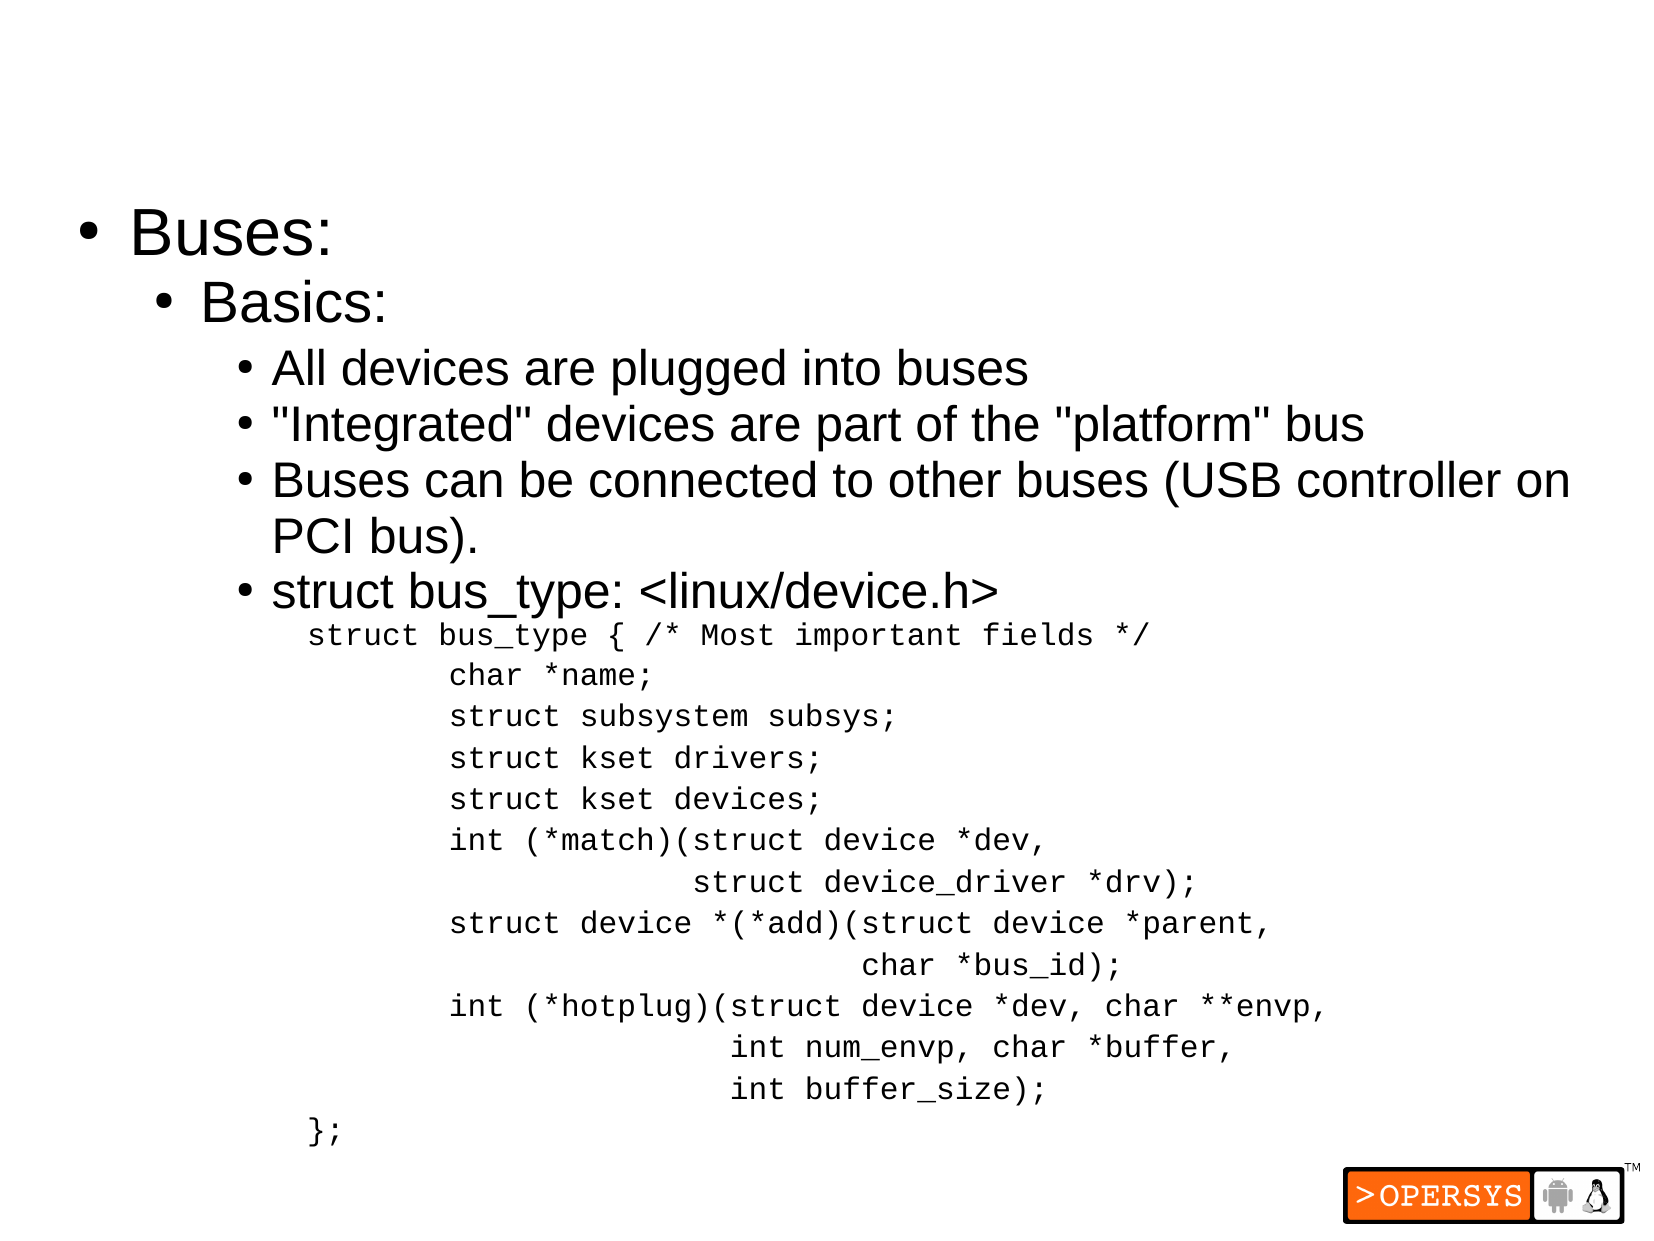

# Buses:
Basics:
All devices are plugged into buses
"Integrated" devices are part of the "platform" bus
Buses can be connected to other buses (USB controller on PCI bus).
struct bus_type: <linux/device.h>
struct bus_type { /* Most important fields */
char *name;
struct subsystem subsys;
struct kset drivers;
struct kset devices;
int (*match)(struct device *dev,
 struct device_driver *drv);
struct device *(*add)(struct device *parent,
 char *bus_id);
int (*hotplug)(struct device *dev, char **envp,
 int num_envp, char *buffer,
 int buffer_size);
};